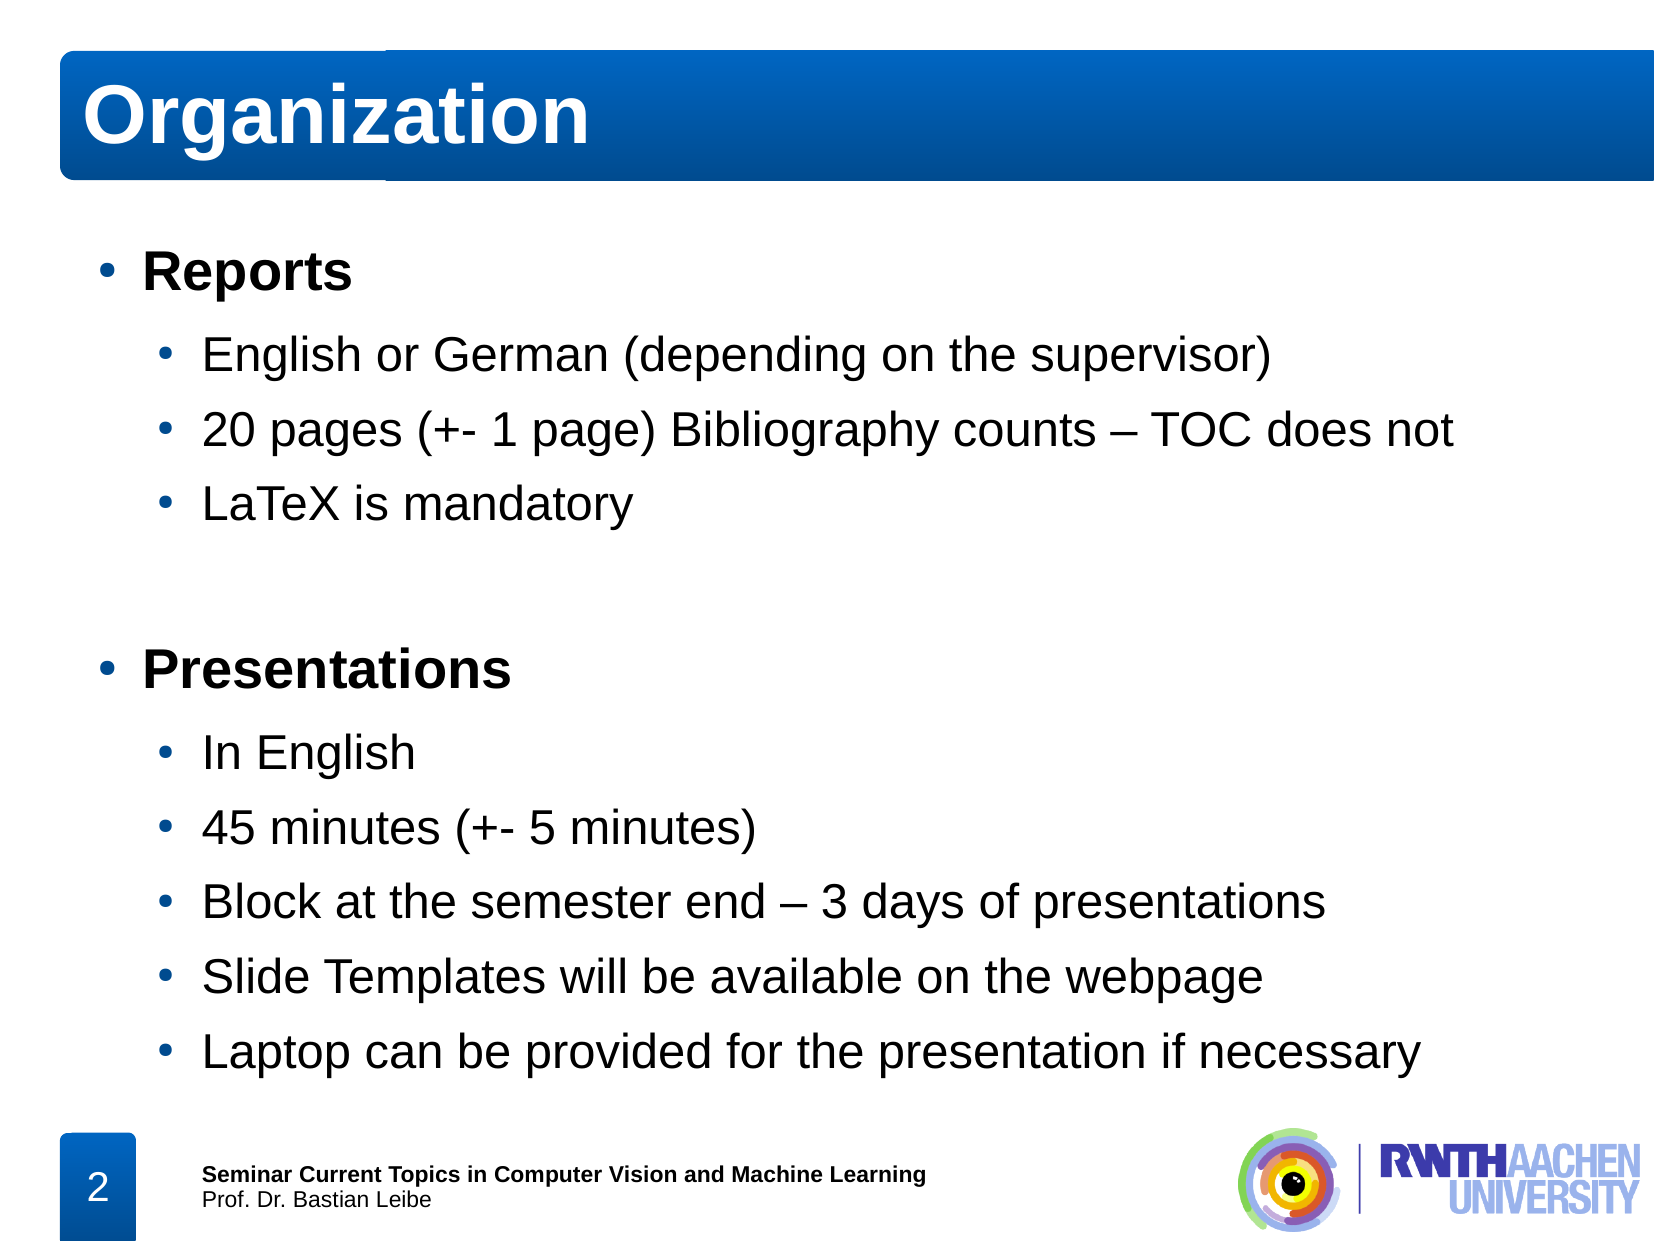

# Organization
Reports
English or German (depending on the supervisor)
20 pages (+- 1 page) Bibliography counts – TOC does not
LaTeX is mandatory
Presentations
In English
45 minutes (+- 5 minutes)
Block at the semester end – 3 days of presentations
Slide Templates will be available on the webpage
Laptop can be provided for the presentation if necessary
2
TGF 2015 | October 29, 2015 | Delft